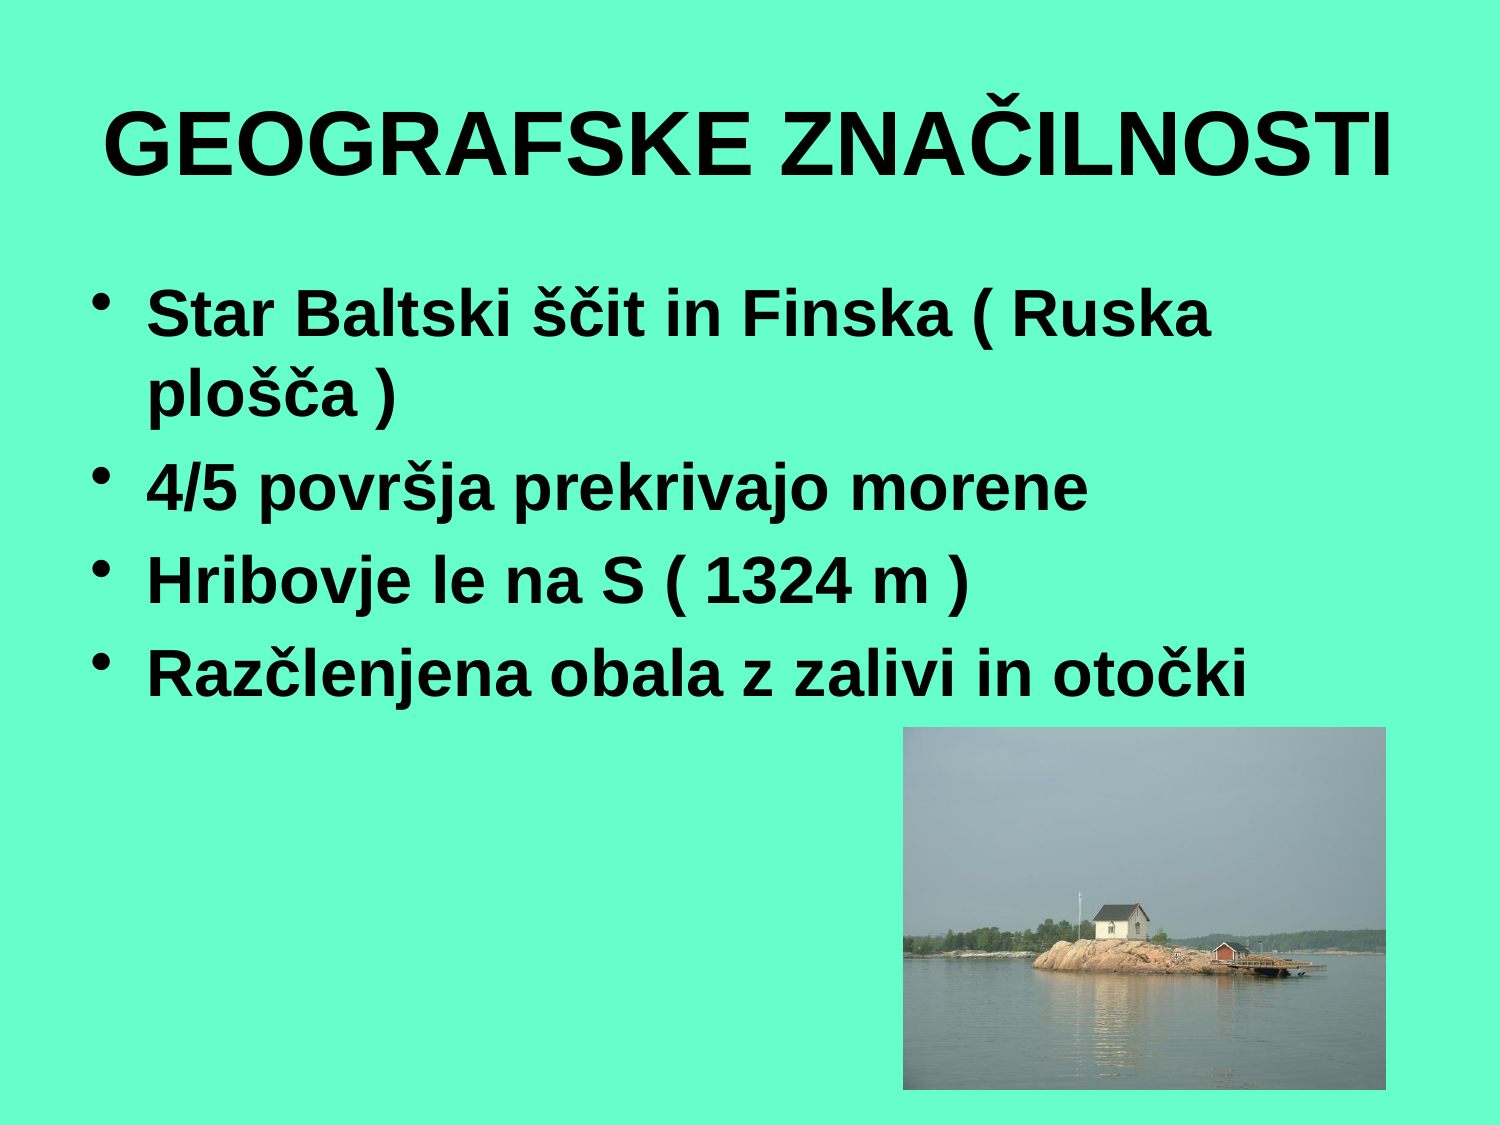

# GEOGRAFSKE ZNAČILNOSTI
Star Baltski ščit in Finska ( Ruska plošča )
4/5 površja prekrivajo morene
Hribovje le na S ( 1324 m )
Razčlenjena obala z zalivi in otočki